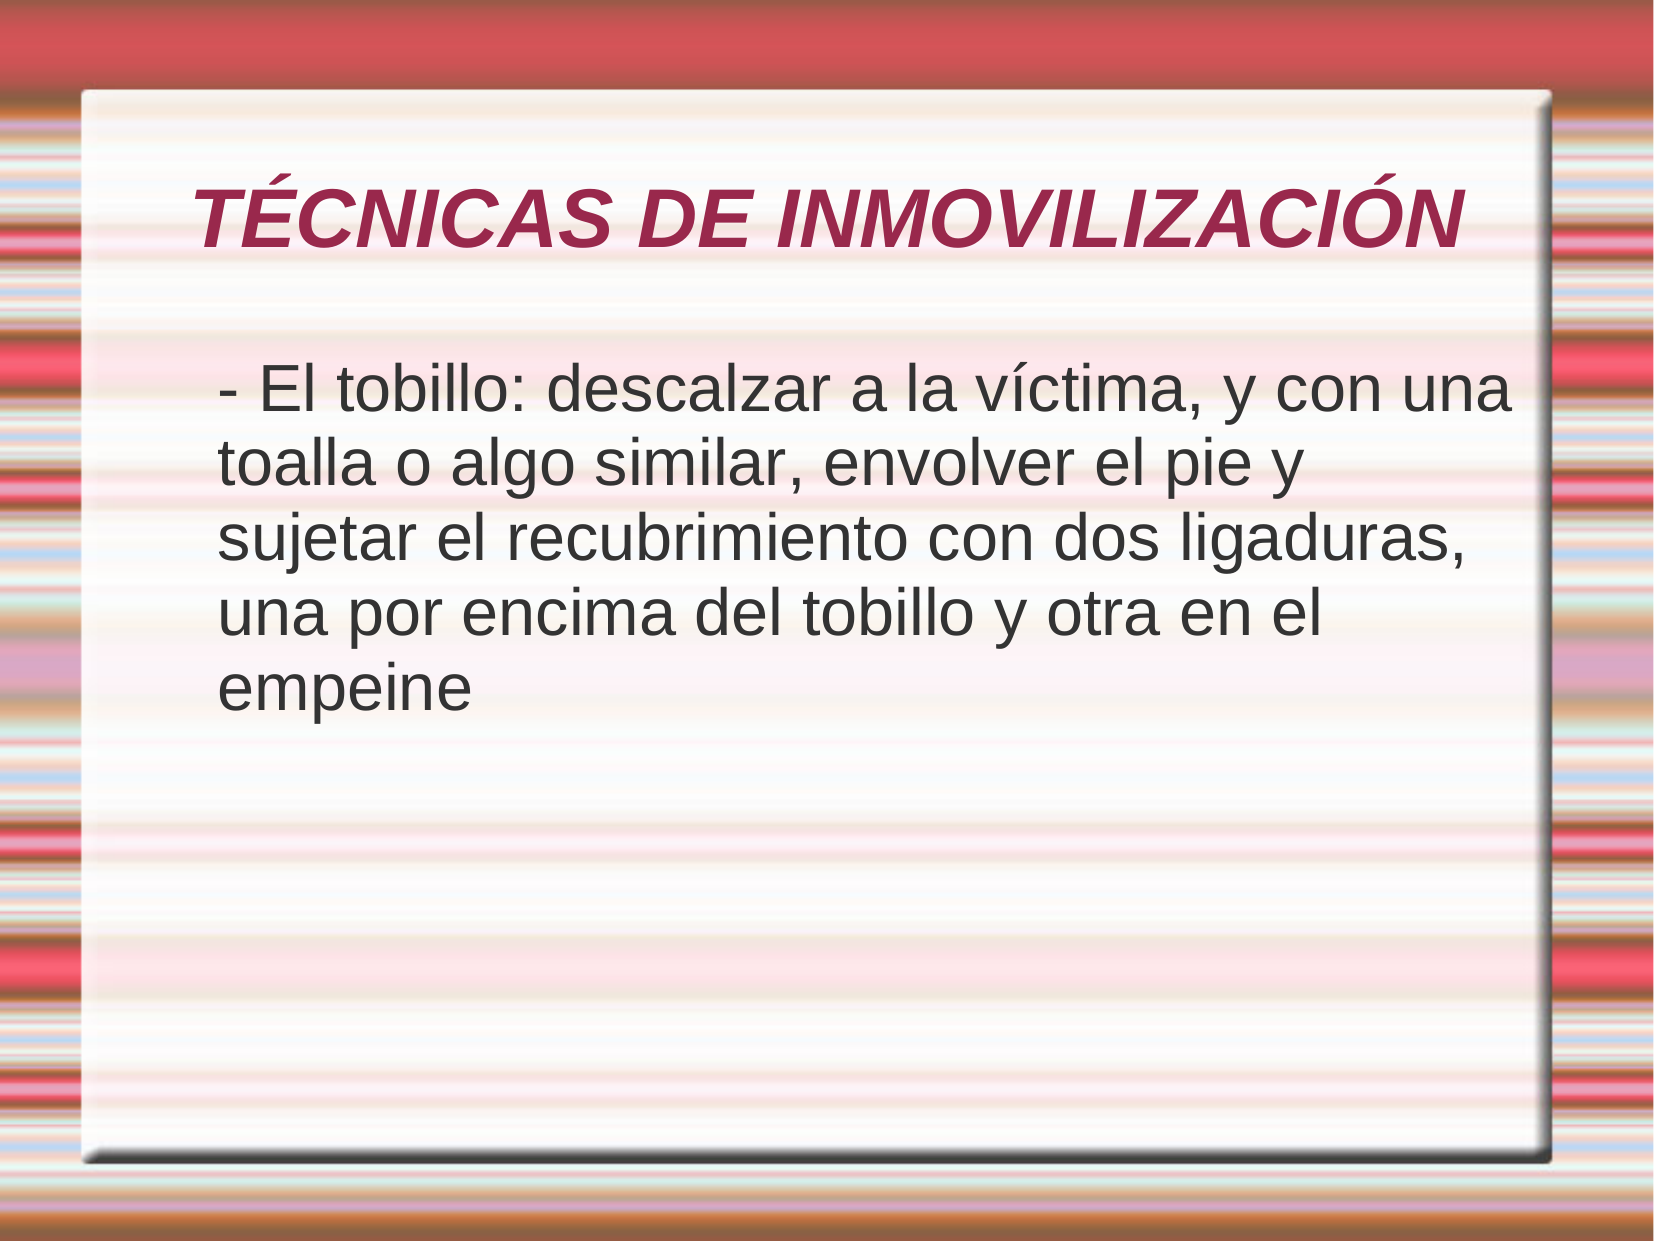

# TÉCNICAS DE INMOVILIZACIÓN
- El tobillo: descalzar a la víctima, y con una toalla o algo similar, envolver el pie y sujetar el recubrimiento con dos ligaduras, una por encima del tobillo y otra en el empeine